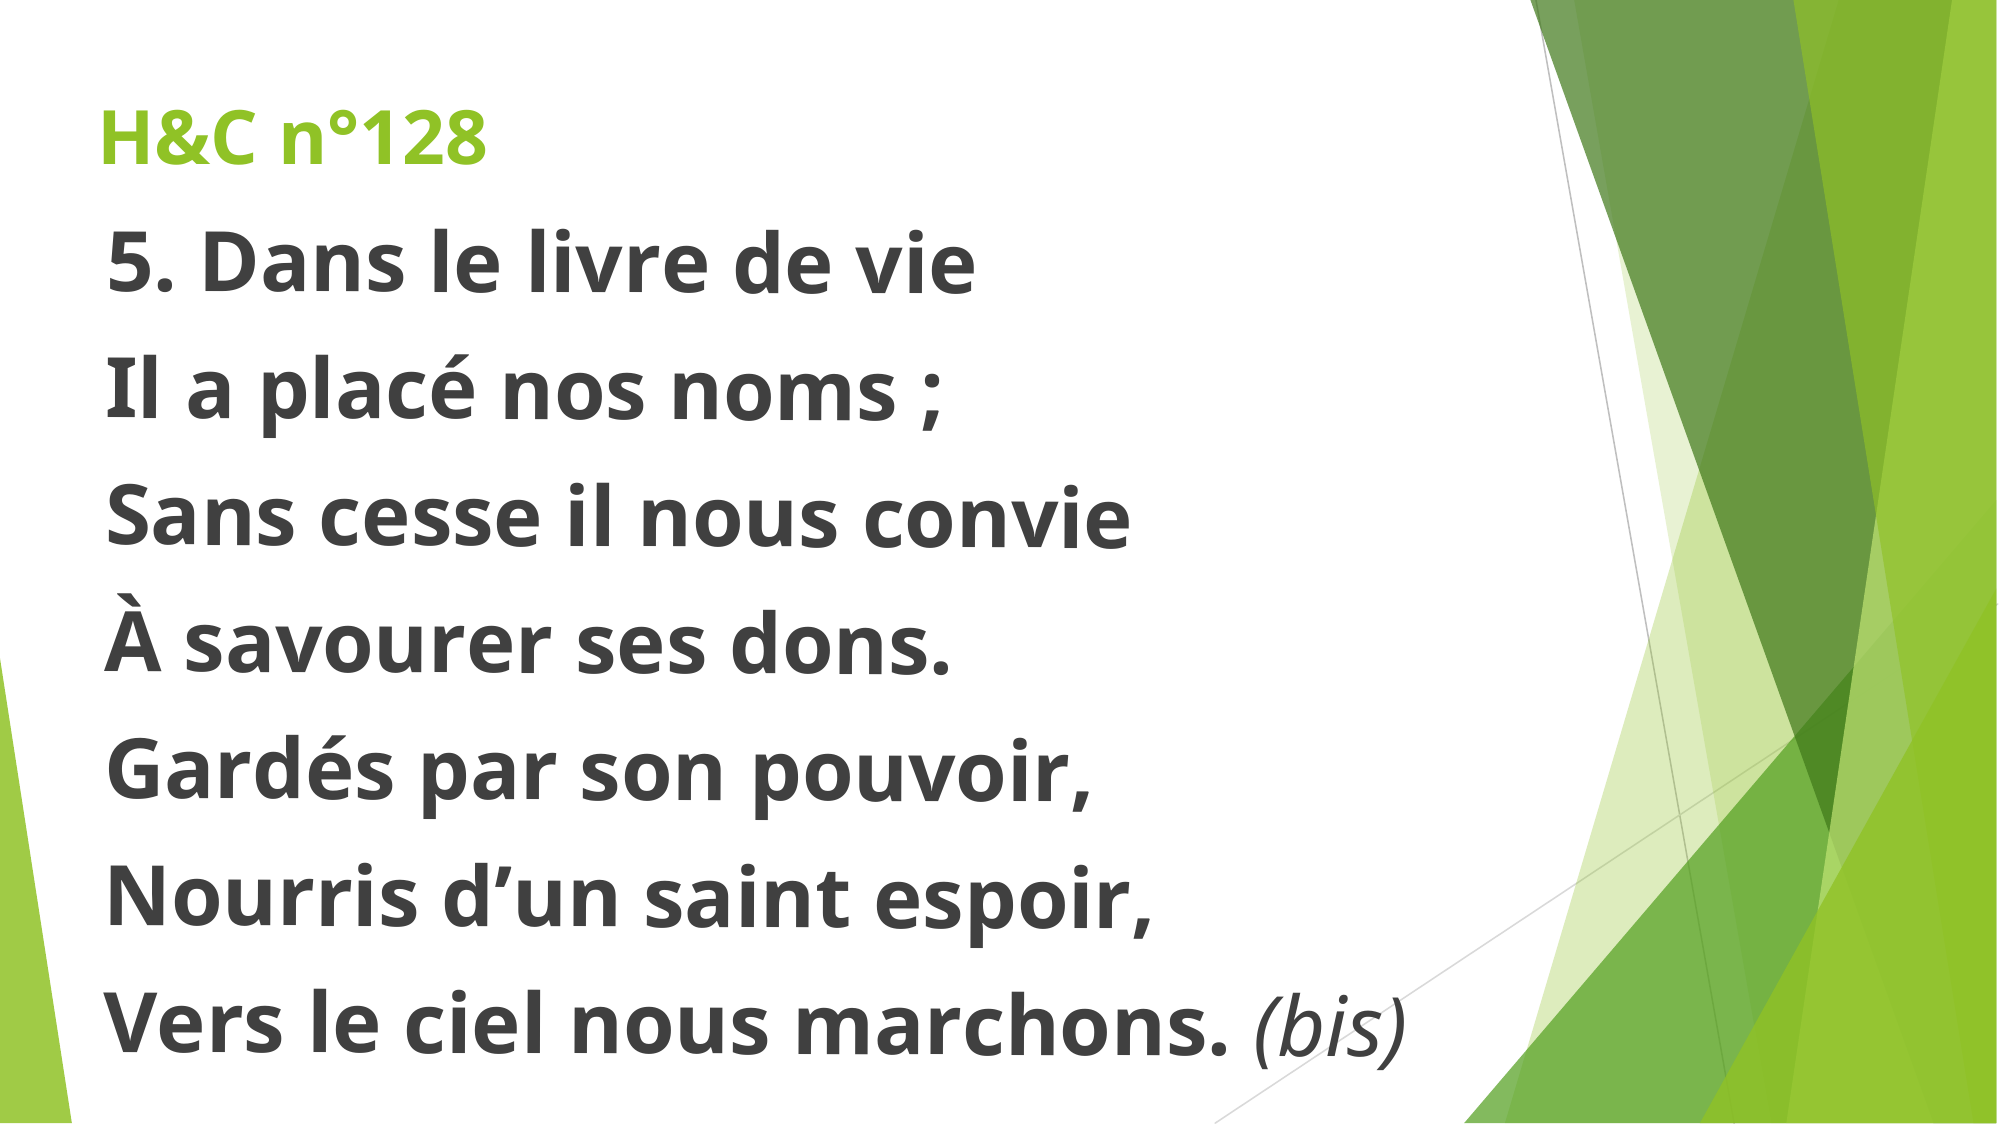

H&C n°128
5. Dans le livre de vie
Il a placé nos noms ;
Sans cesse il nous convie
À savourer ses dons.
Gardés par son pouvoir,
Nourris d’un saint espoir,
Vers le ciel nous marchons. (bis)